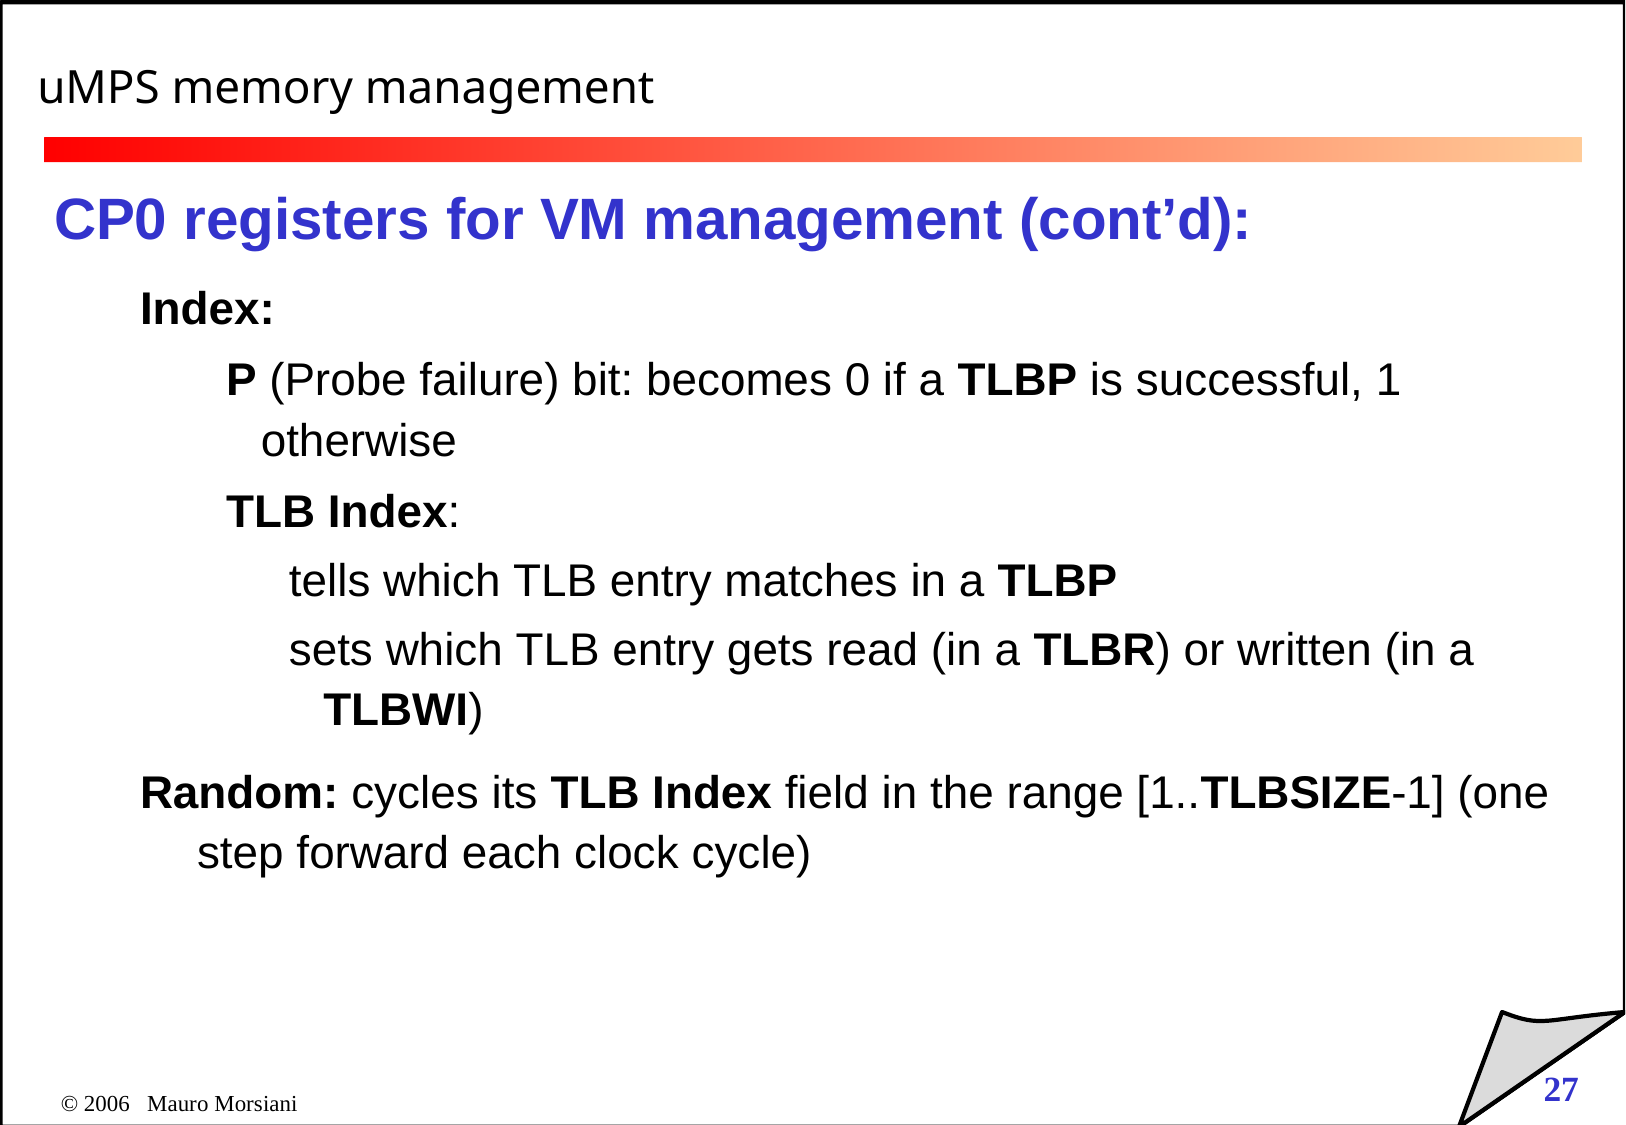

# uMPS memory management
CP0 registers for VM management (cont’d):
Index:
P (Probe failure) bit: becomes 0 if a TLBP is successful, 1 otherwise
TLB Index:
tells which TLB entry matches in a TLBP
sets which TLB entry gets read (in a TLBR) or written (in a TLBWI)
Random: cycles its TLB Index field in the range [1..TLBSIZE-1] (one step forward each clock cycle)